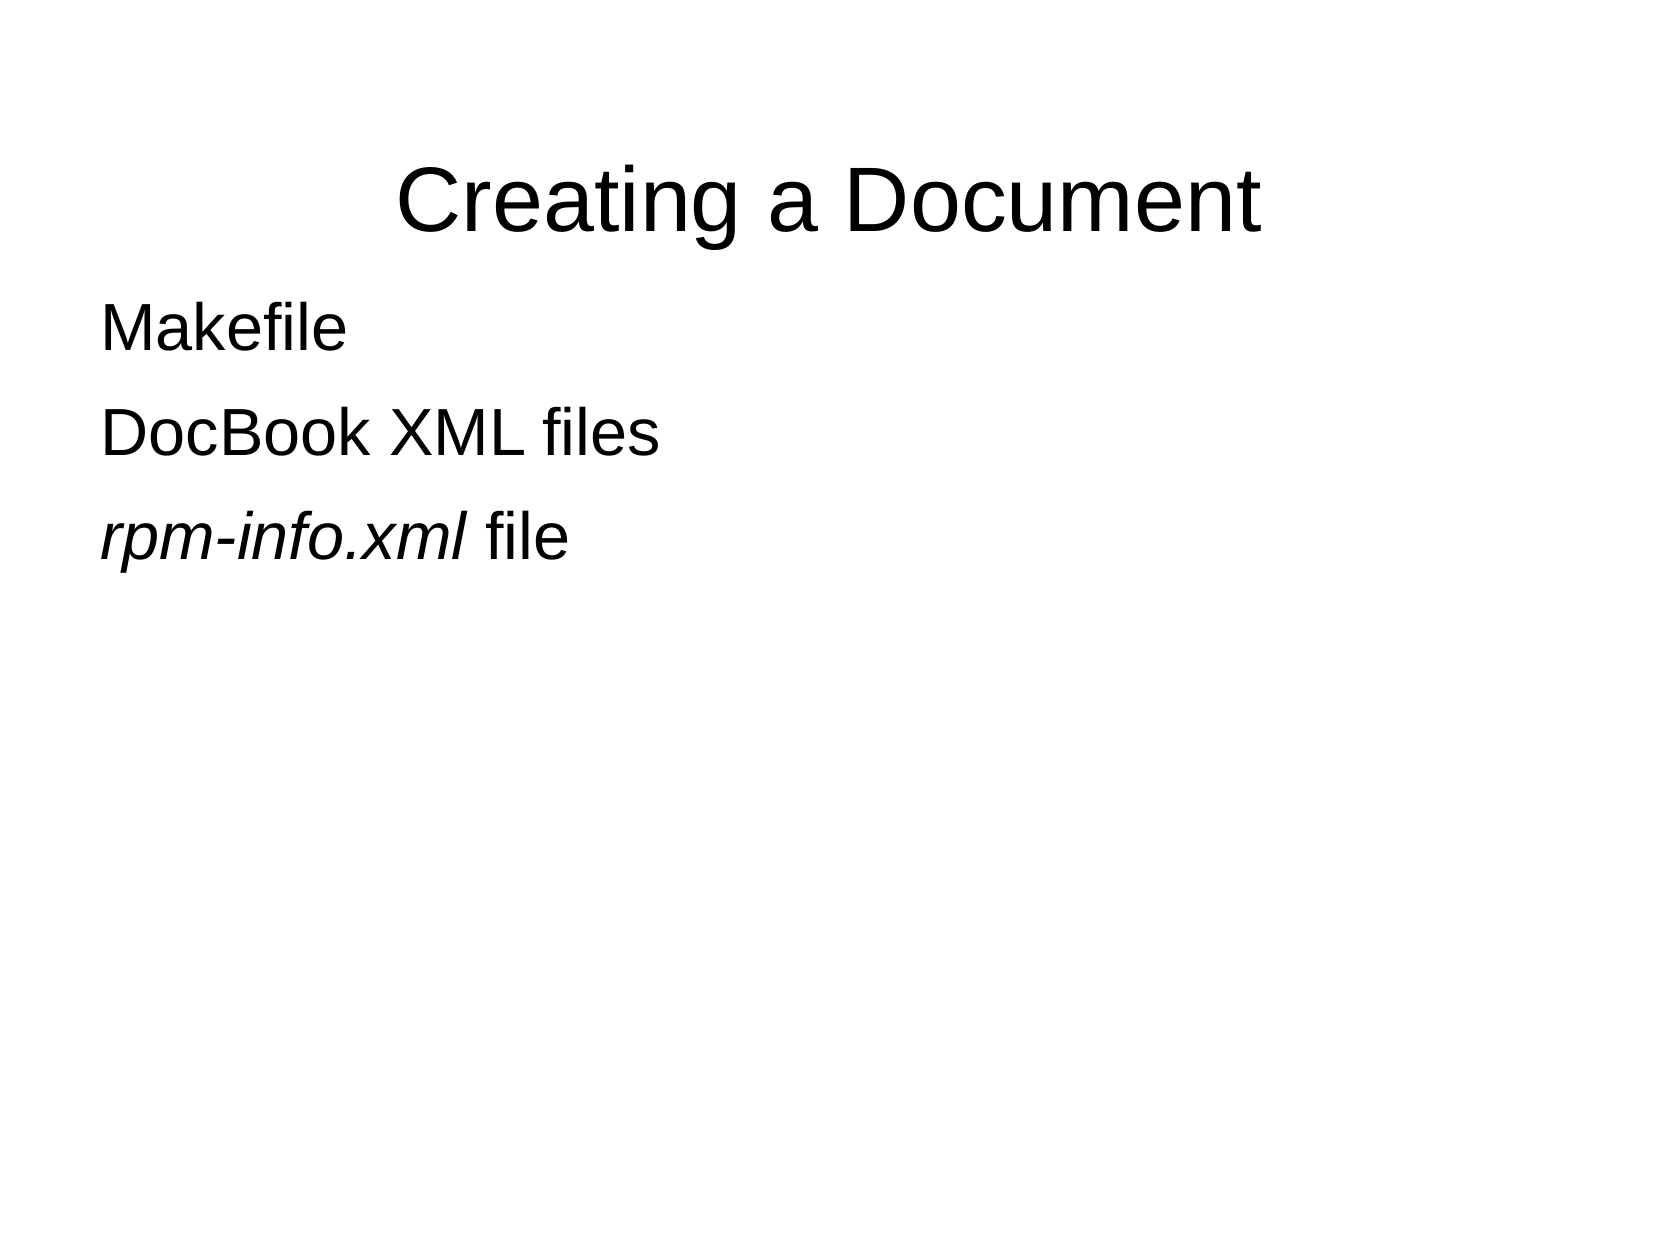

# Creating a Document
Makefile
DocBook XML files
rpm-info.xml file